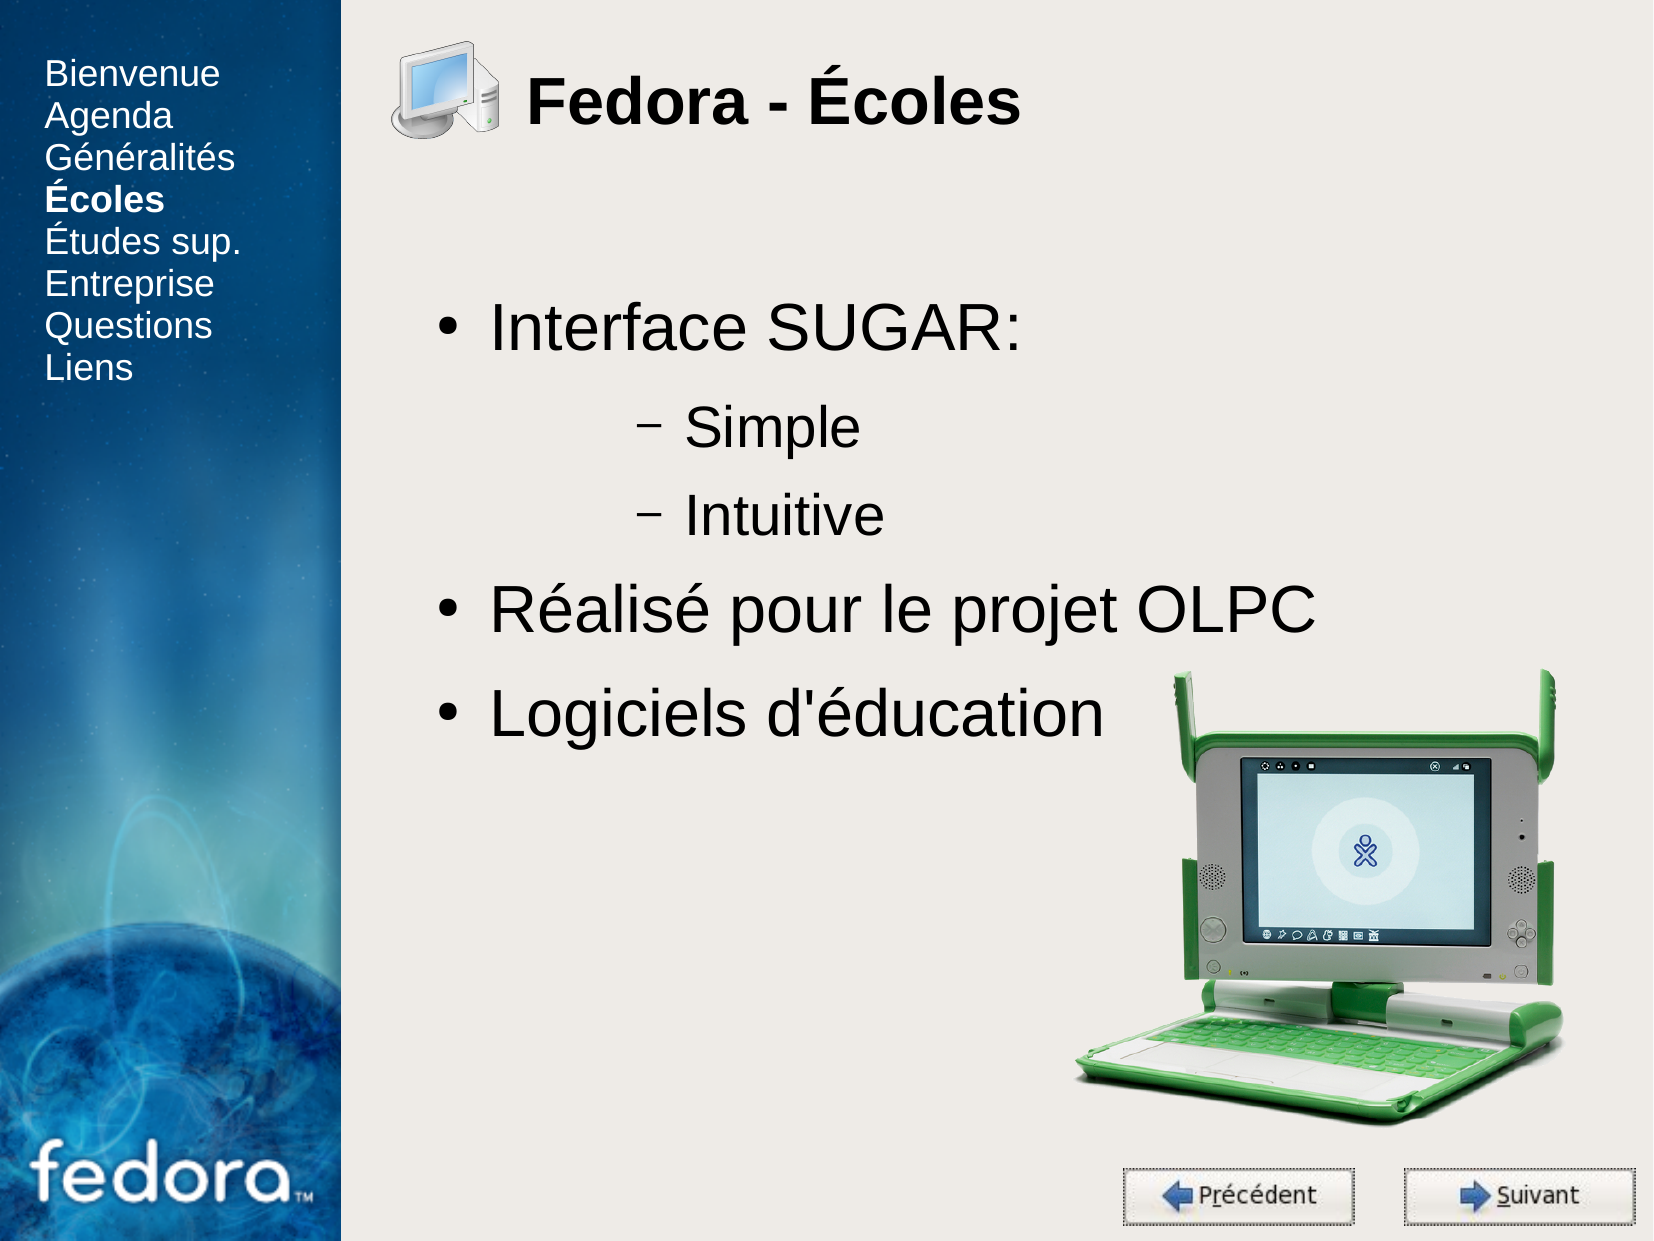

Bienvenue
Agenda
Généralités
Écoles
Études sup.
Entreprise
Questions
Liens
Fedora - Écoles
# Interface SUGAR:
Simple
Intuitive
Réalisé pour le projet OLPC
Logiciels d'éducation